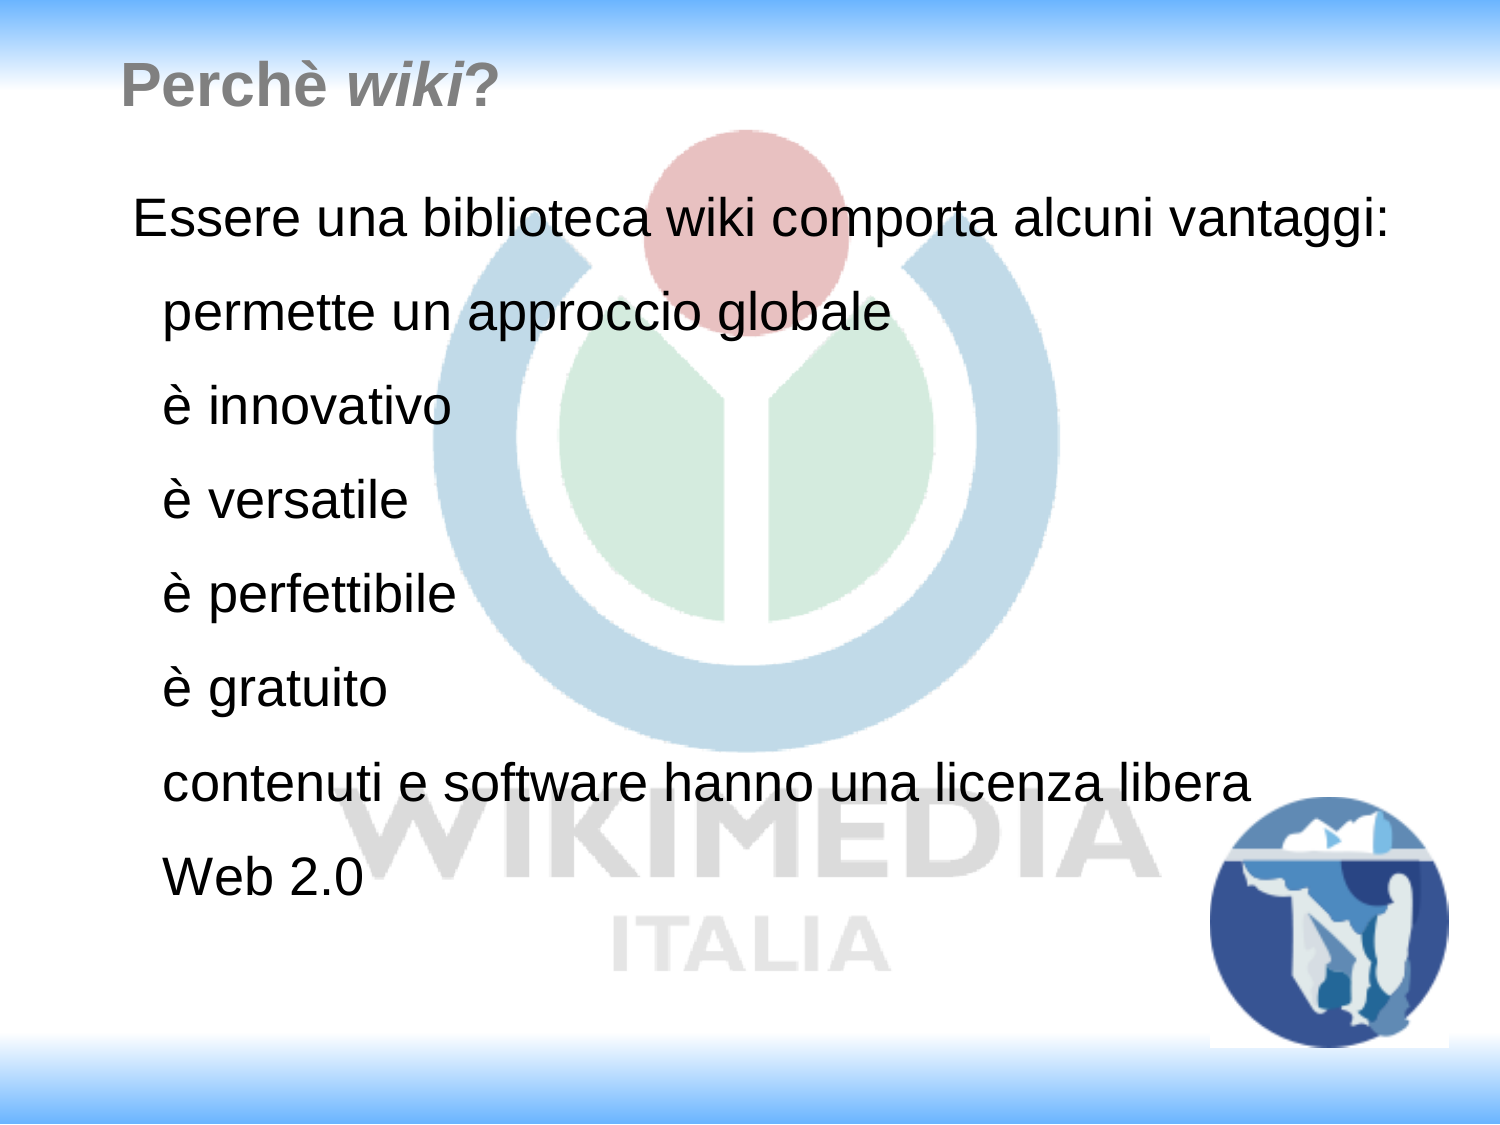

Perchè wiki?
Essere una biblioteca wiki comporta alcuni vantaggi:
 permette un approccio globale
 è innovativo
 è versatile
 è perfettibile
 è gratuito
 contenuti e software hanno una licenza libera
 Web 2.0